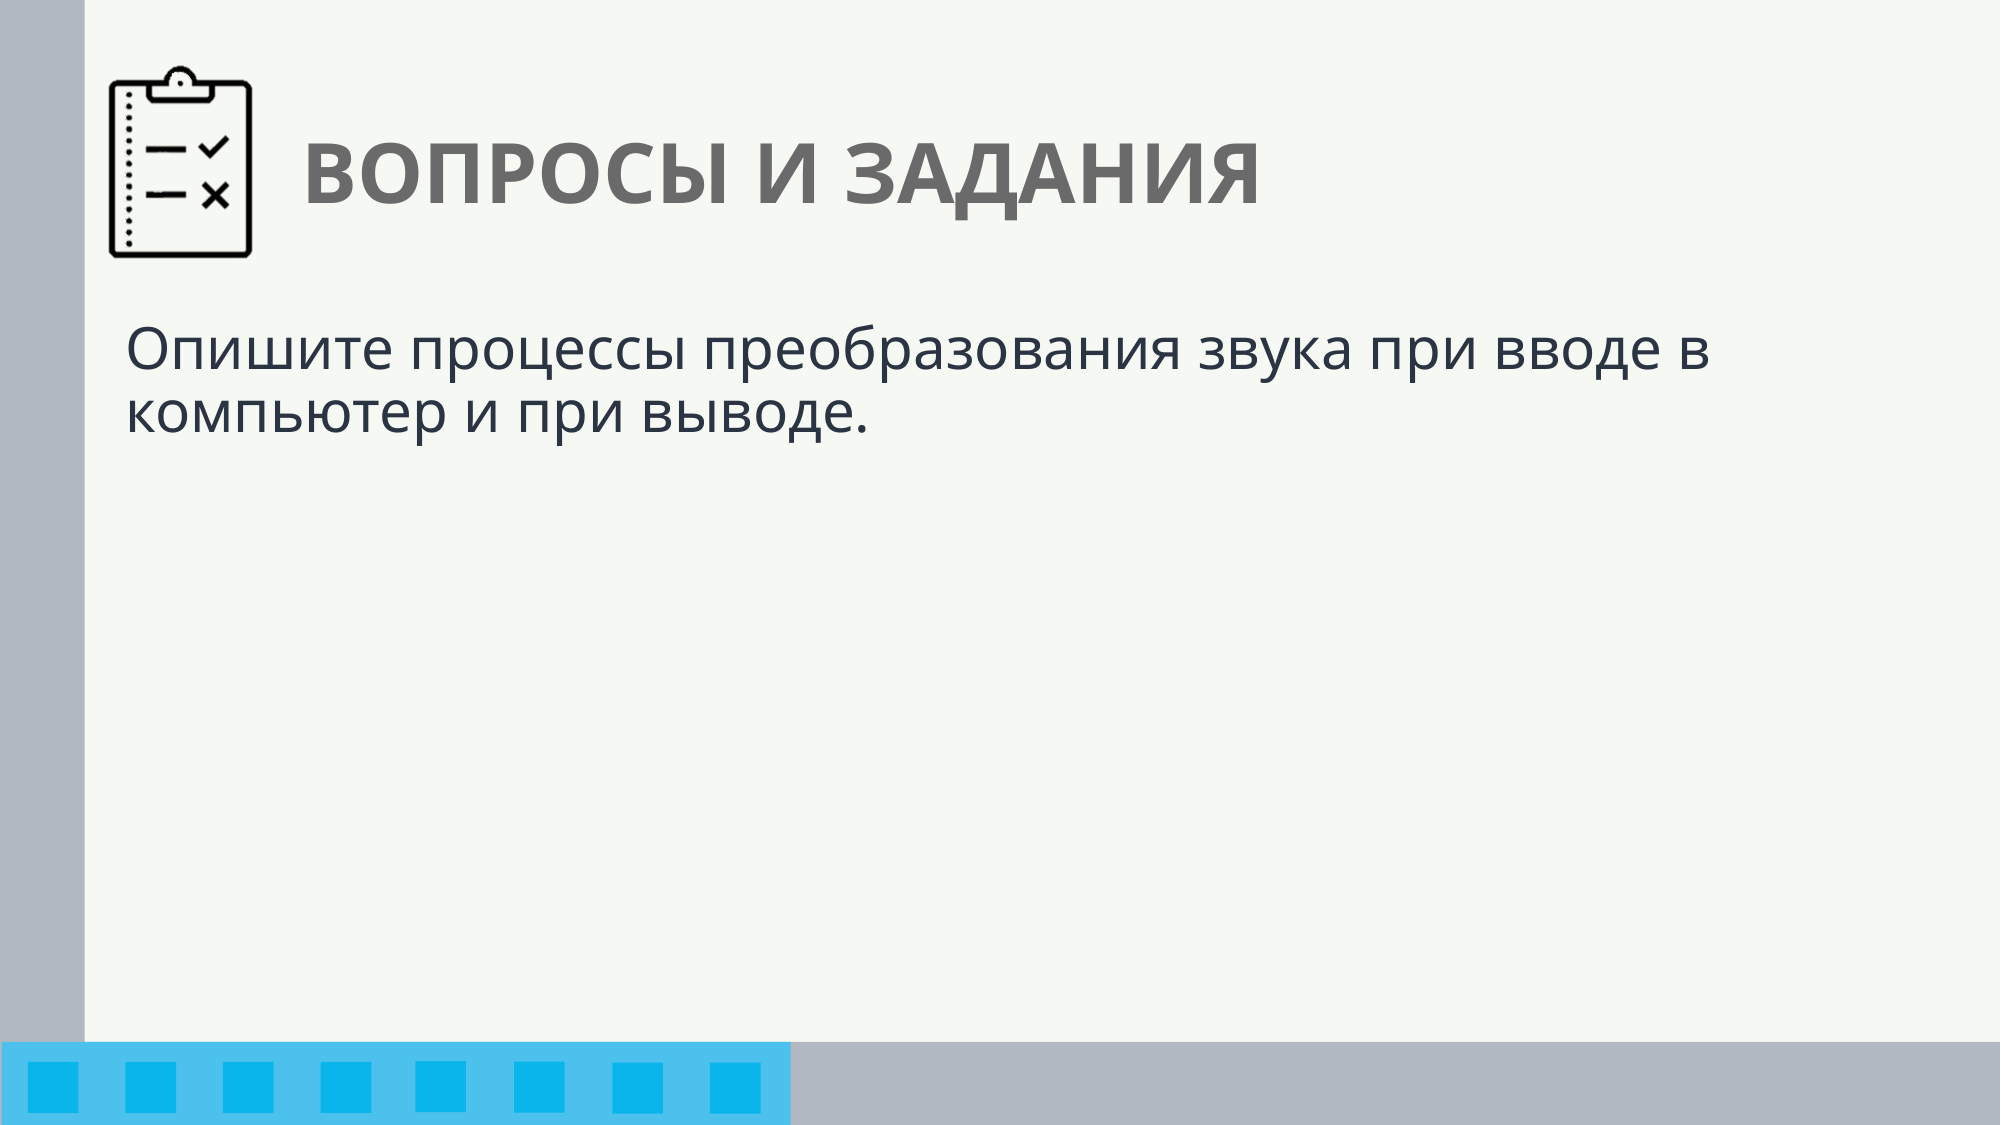

# ВОПРОСЫ И ЗАДАНИЯ
Опишите процессы преобразования звука при вводе в компьютер и при выводе.